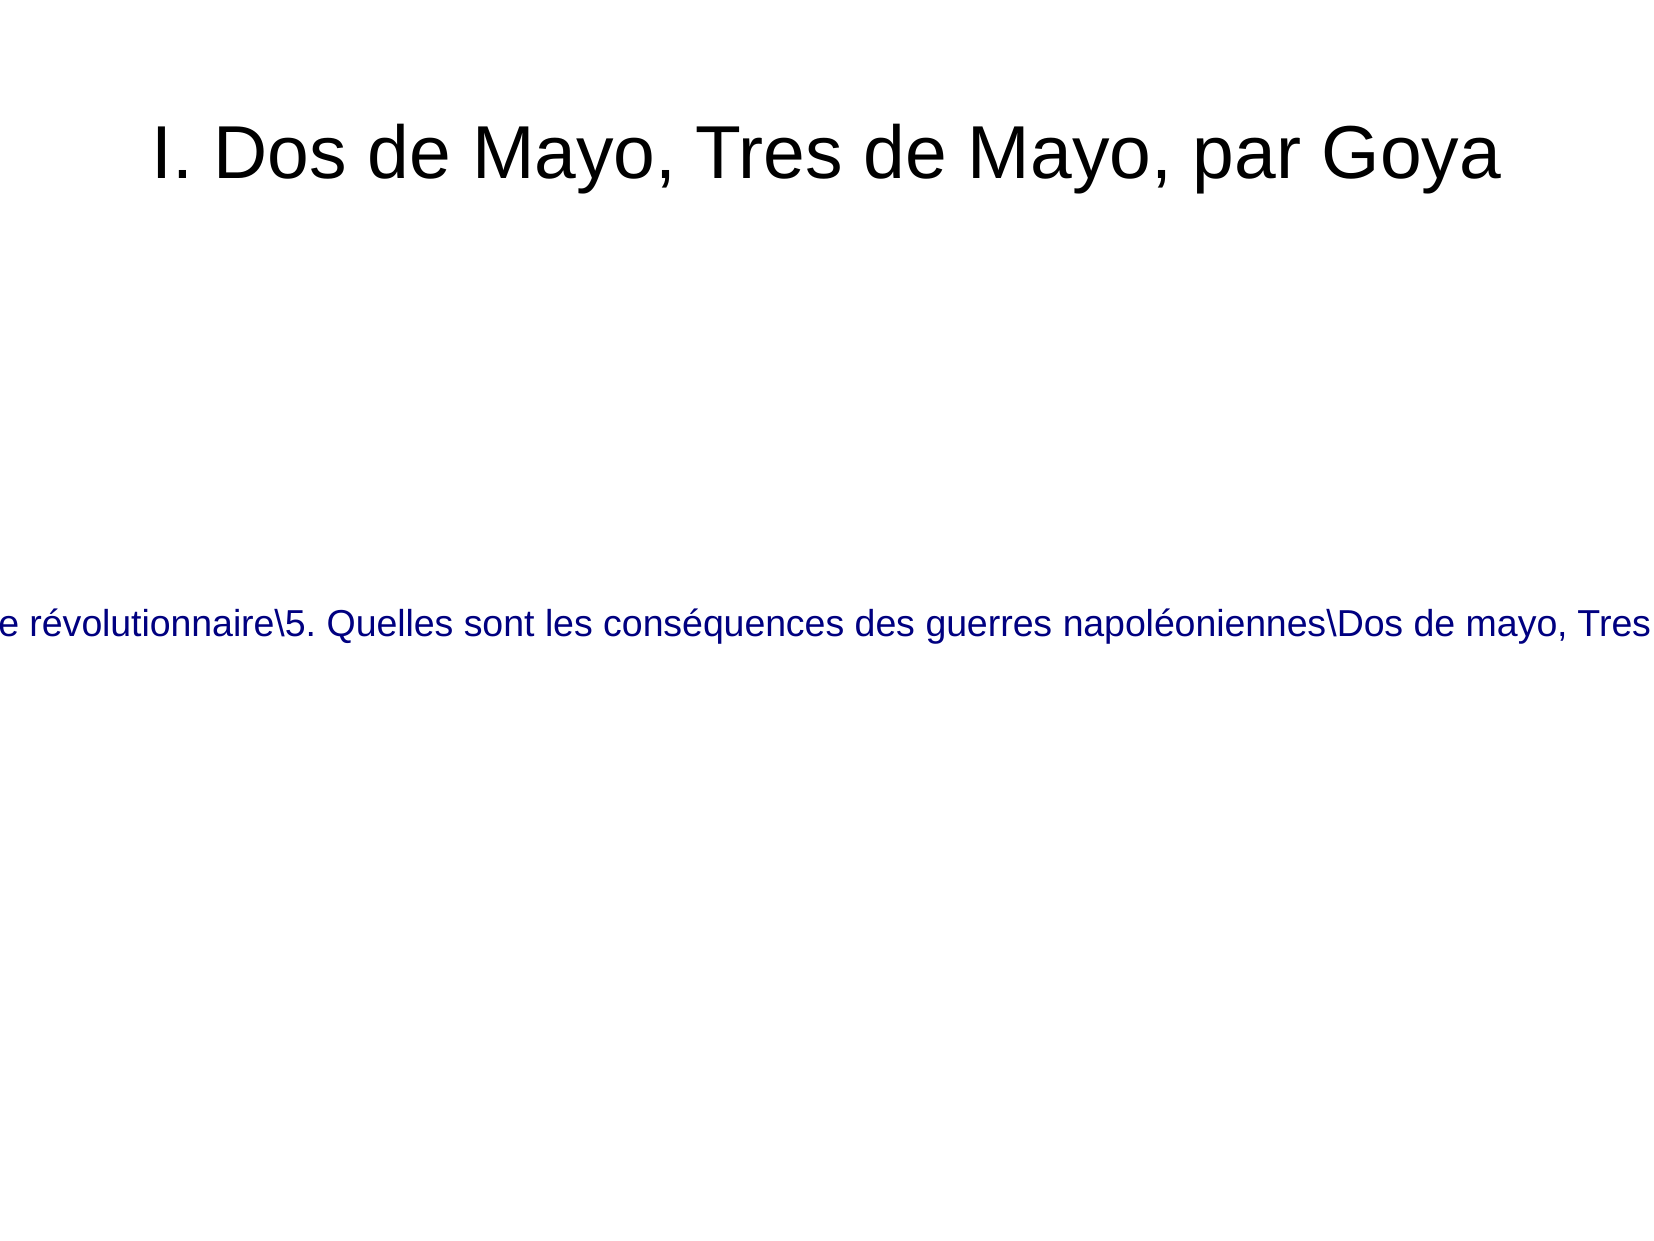

# I. Dos de Mayo, Tres de Mayo, par Goya
F:\2007-2008\4e\Histoire\Chap II La période révolutionnaire\5. Quelles sont les conséquences des guerres napoléoniennes\Dos de mayo, Tres de Mayo.odt